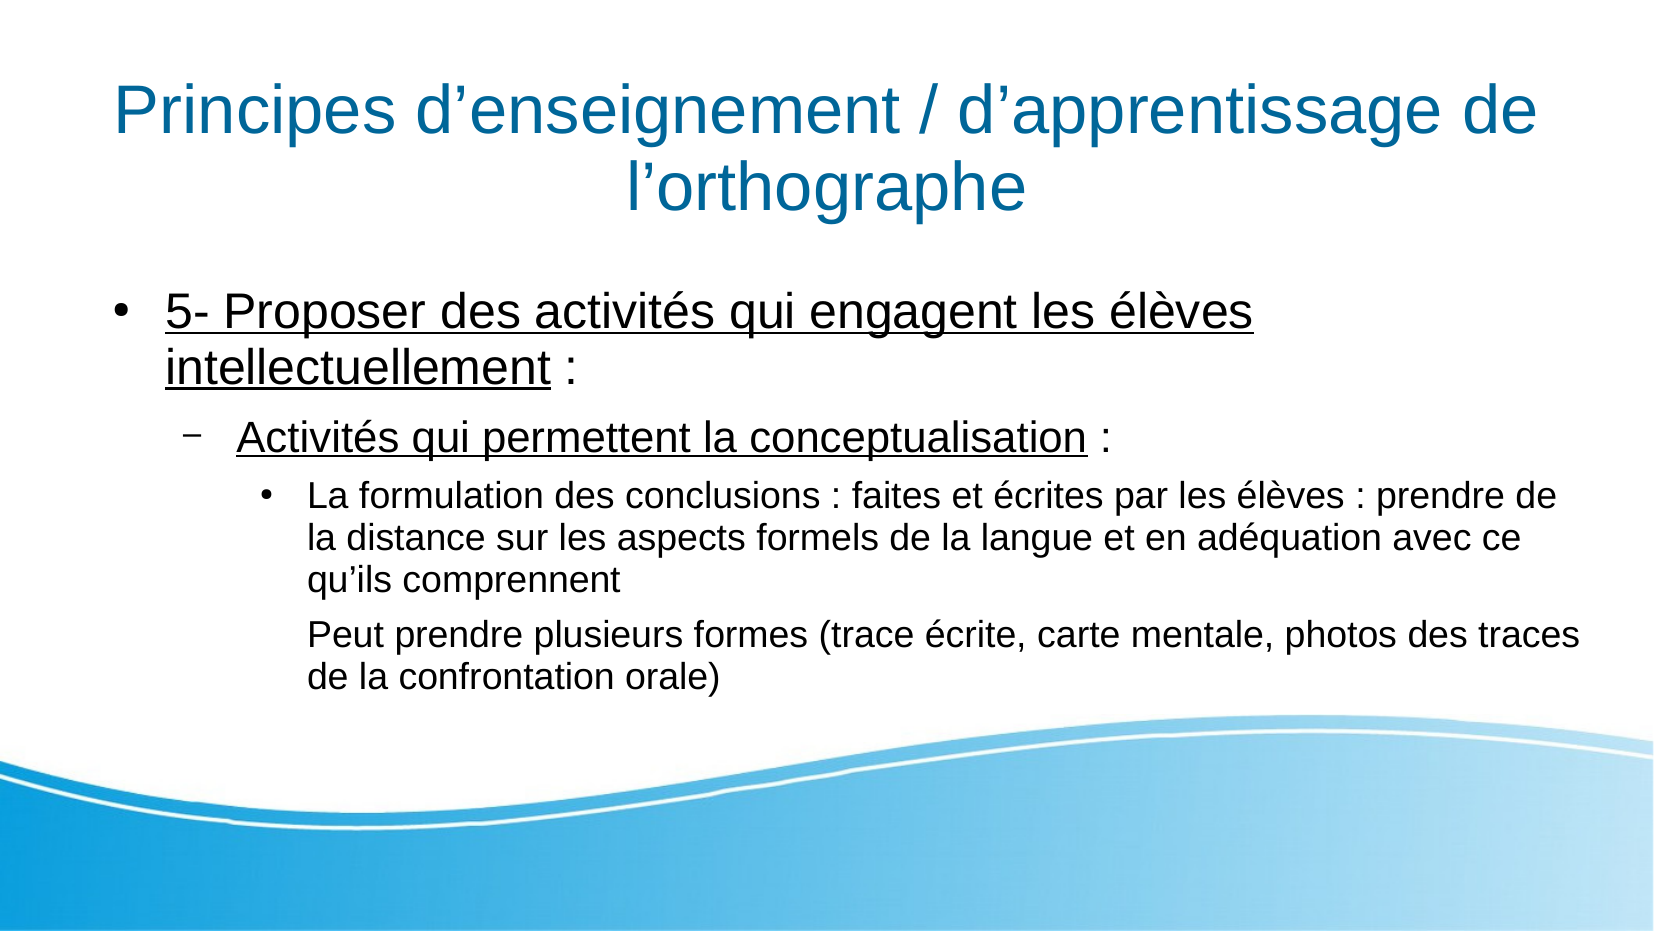

# Principes d’enseignement / d’apprentissage de l’orthographe
5- Proposer des activités qui engagent les élèves intellectuellement :
Activités qui permettent la conceptualisation :
La formulation des conclusions : faites et écrites par les élèves : prendre de la distance sur les aspects formels de la langue et en adéquation avec ce qu’ils comprennent
Peut prendre plusieurs formes (trace écrite, carte mentale, photos des traces de la confrontation orale)